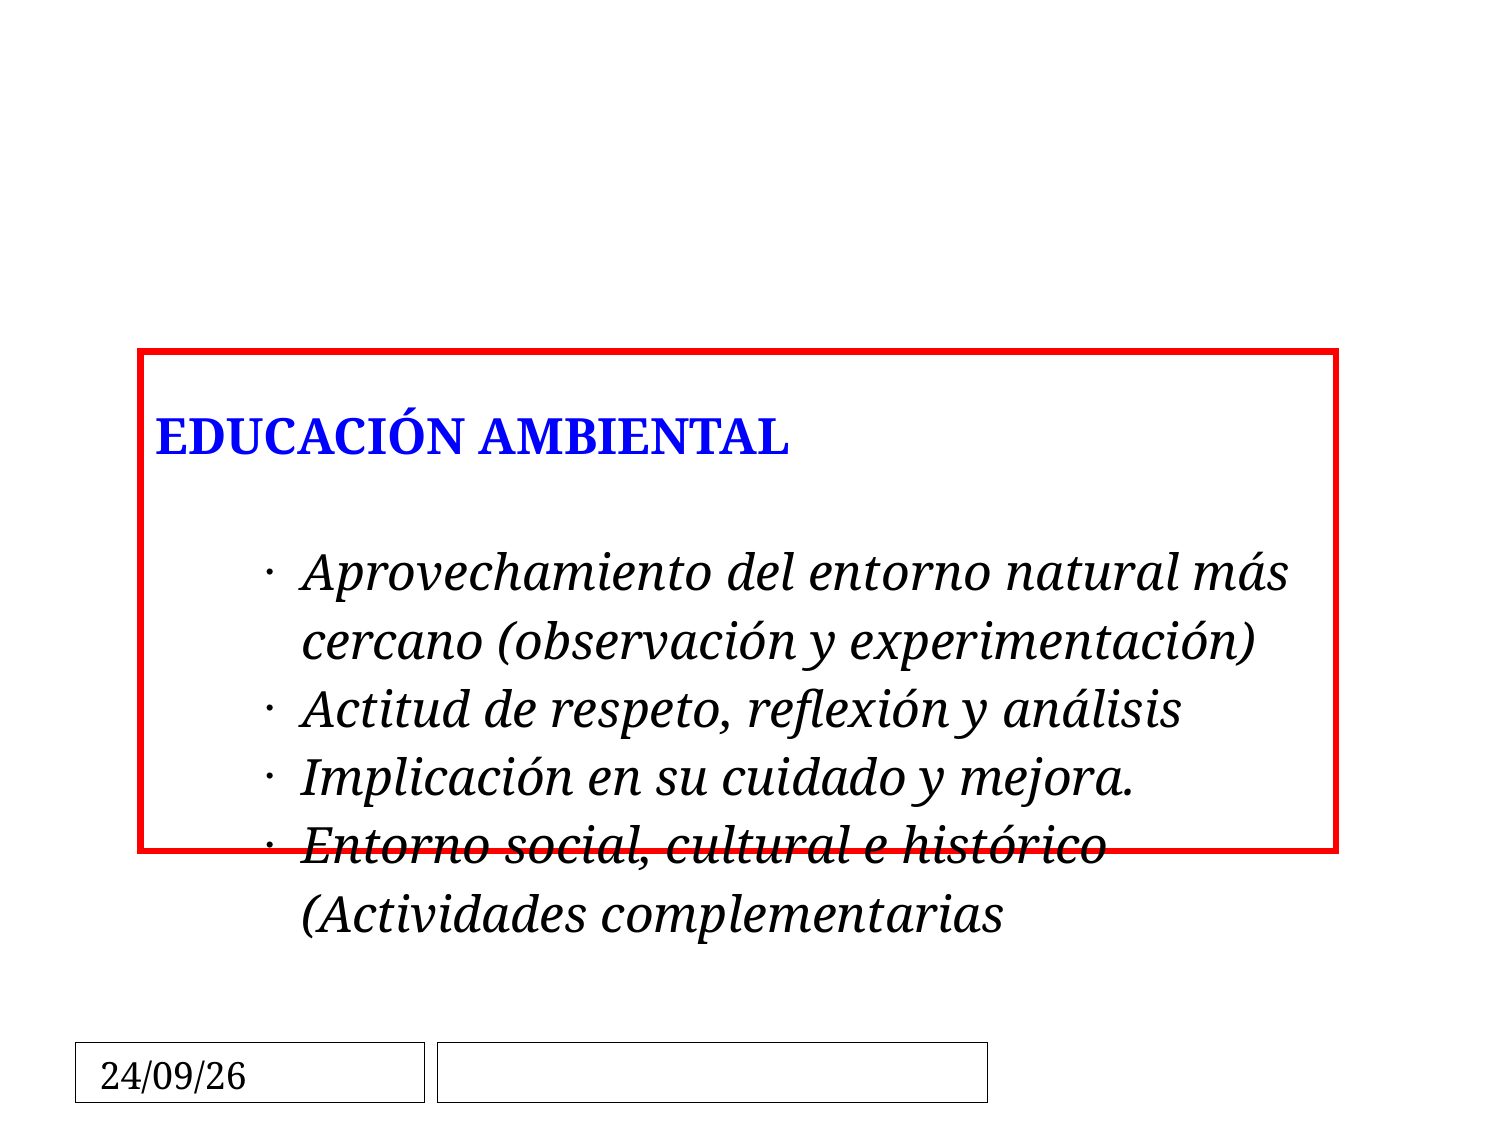

EDUCACIÓN AMBIENTAL
Aprovechamiento del entorno natural más cercano (observación y experimentación)
Actitud de respeto, reflexión y análisis
Implicación en su cuidado y mejora.
Entorno social, cultural e histórico (Actividades complementarias